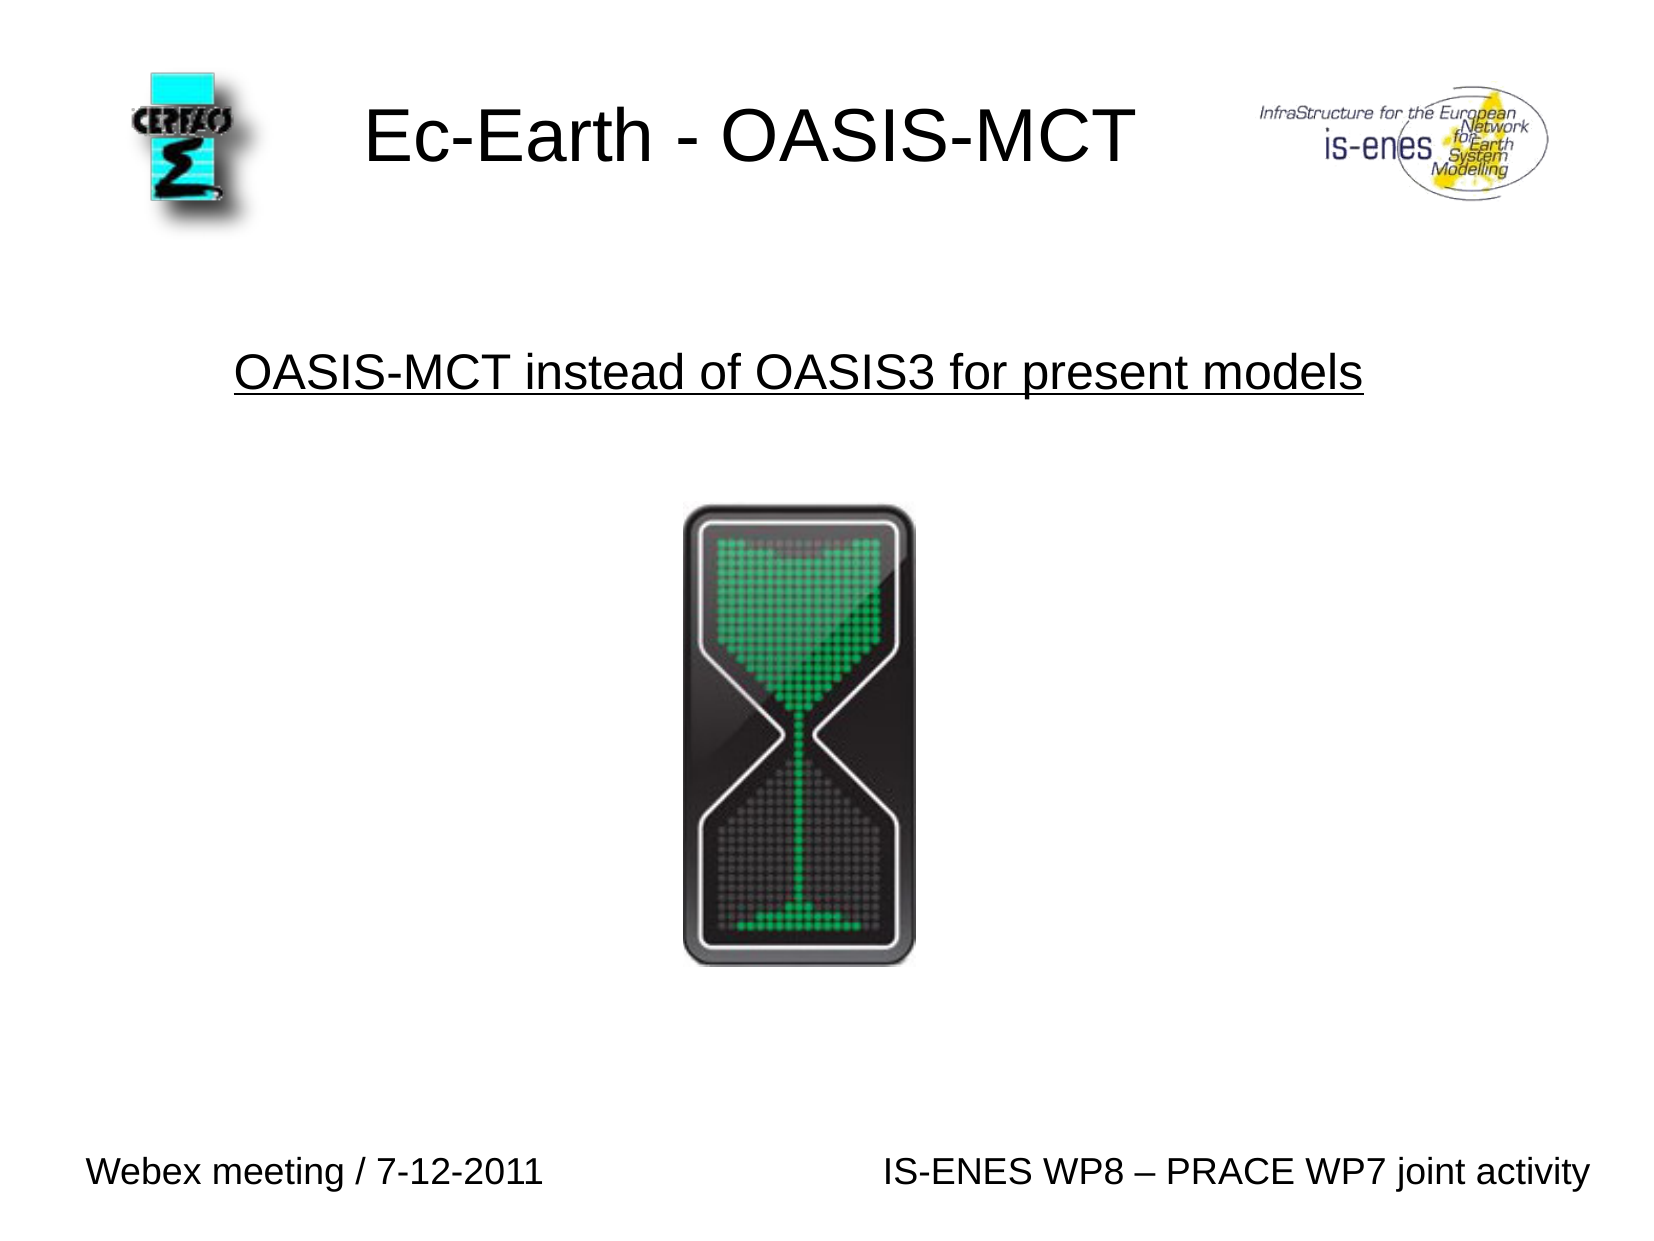

OASIS-MCT instead of OASIS3 for present models